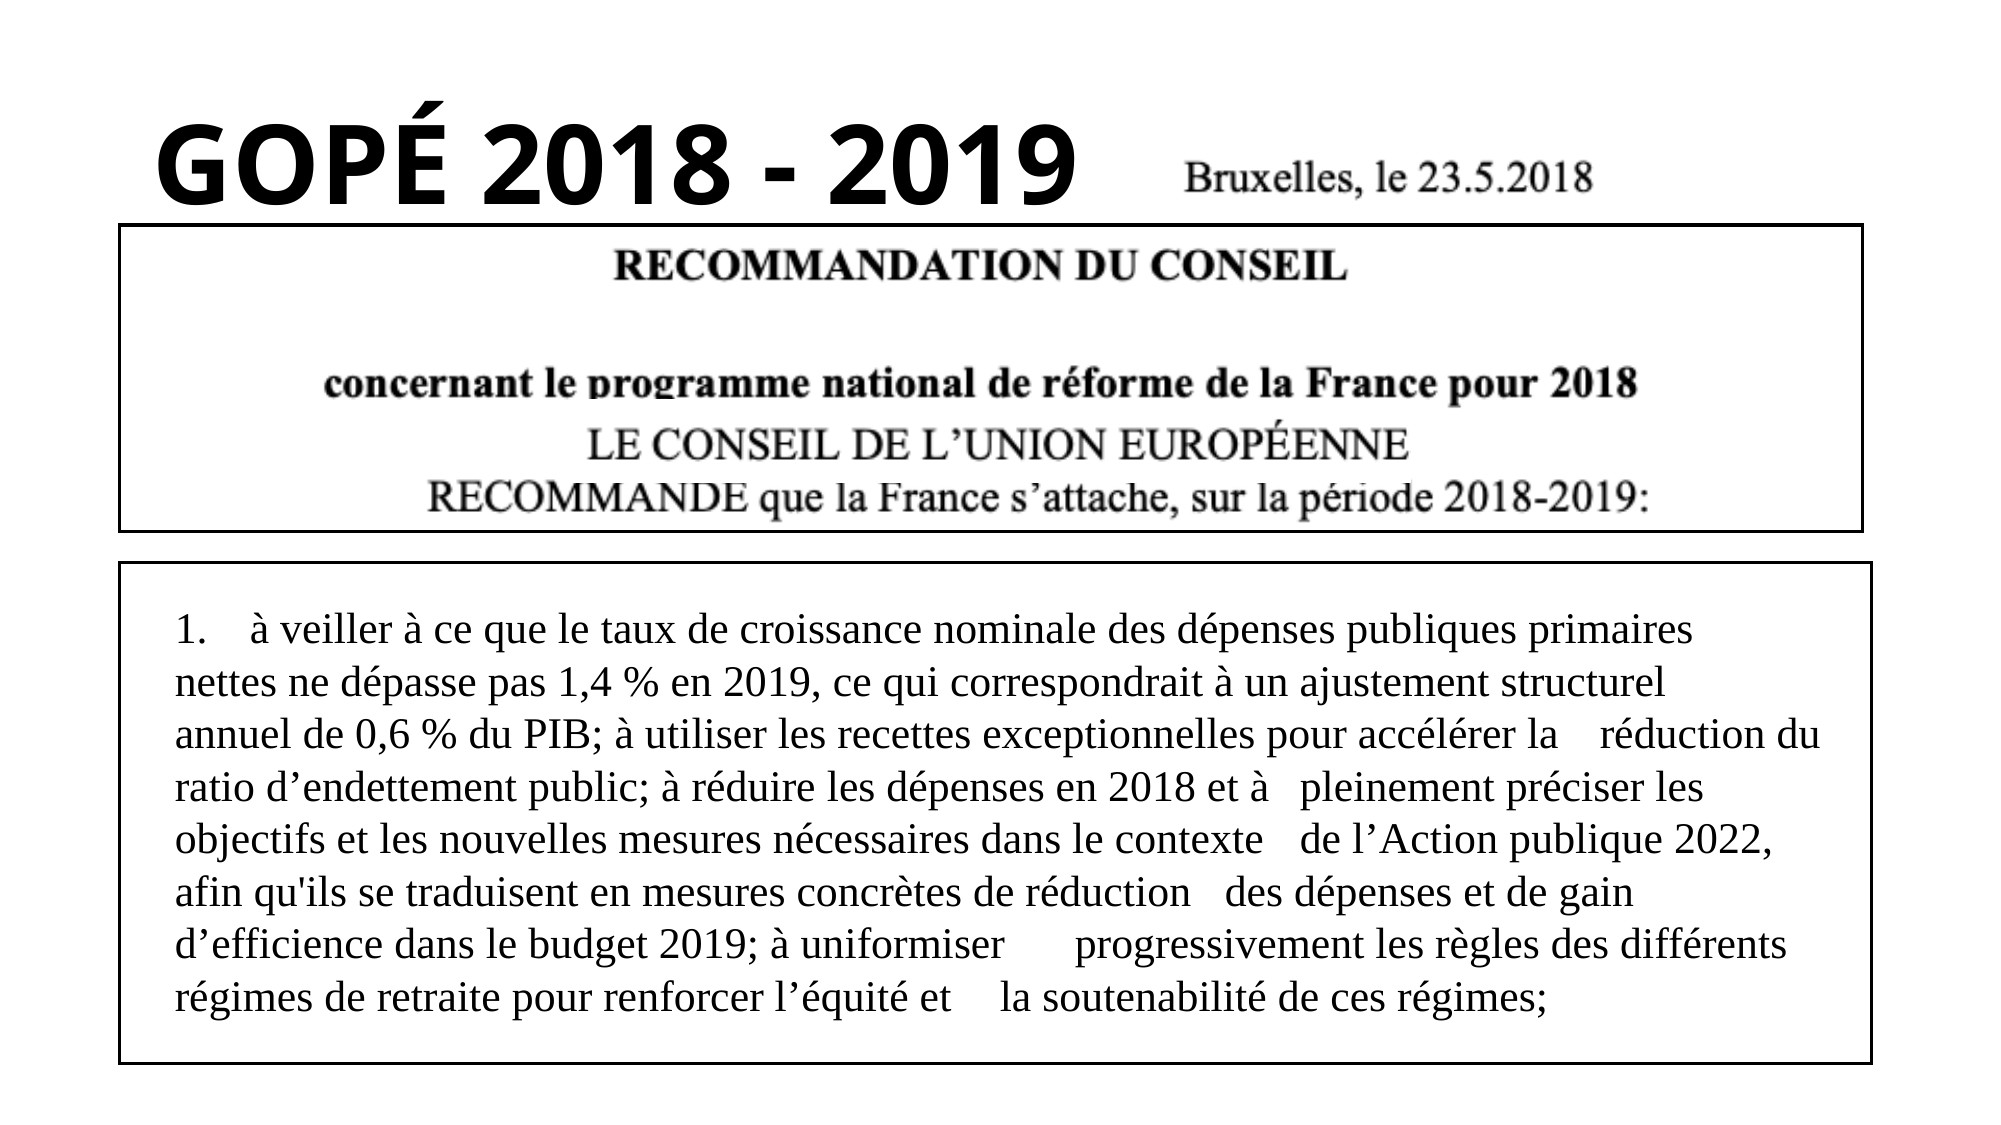

# GOPÉ 2018 - 2019
1. 	à veiller à ce que le taux de croissance nominale des dépenses publiques primaires 	nettes ne dépasse pas 1,4 % en 2019, ce qui correspondrait à un ajustement structurel 	annuel de 0,6 % du PIB; à utiliser les recettes exceptionnelles pour accélérer la 	réduction du ratio d’endettement public; à réduire les dépenses en 2018 et à 	pleinement préciser les objectifs et les nouvelles mesures nécessaires dans le contexte 	de l’Action publique 2022, afin qu'ils se traduisent en mesures concrètes de réduction 	des dépenses et de gain d’efficience dans le budget 2019; à uniformiser 	progressivement les règles des différents régimes de retraite pour renforcer l’équité et 	la soutenabilité de ces régimes;